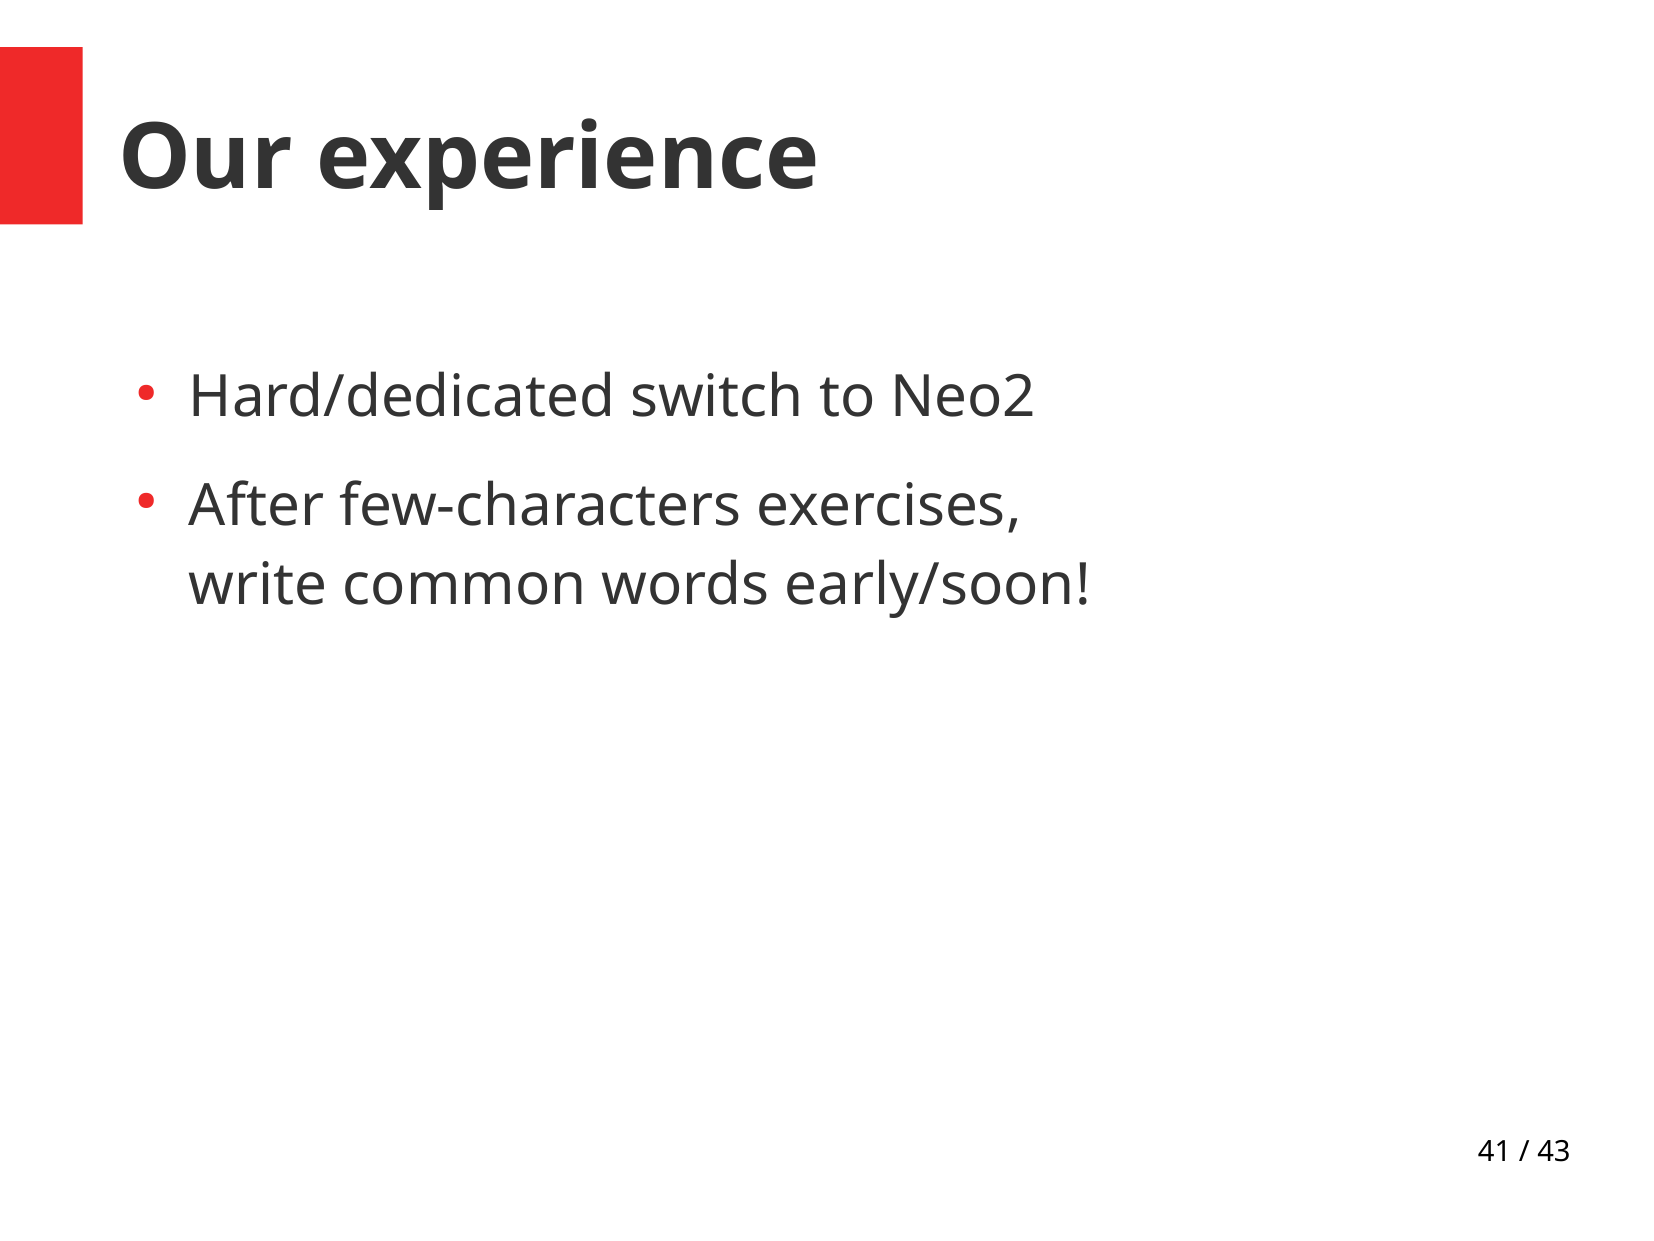

# Our experience
Hard/dedicated switch to Neo2
After few-characters exercises,
write common words early/soon!
41